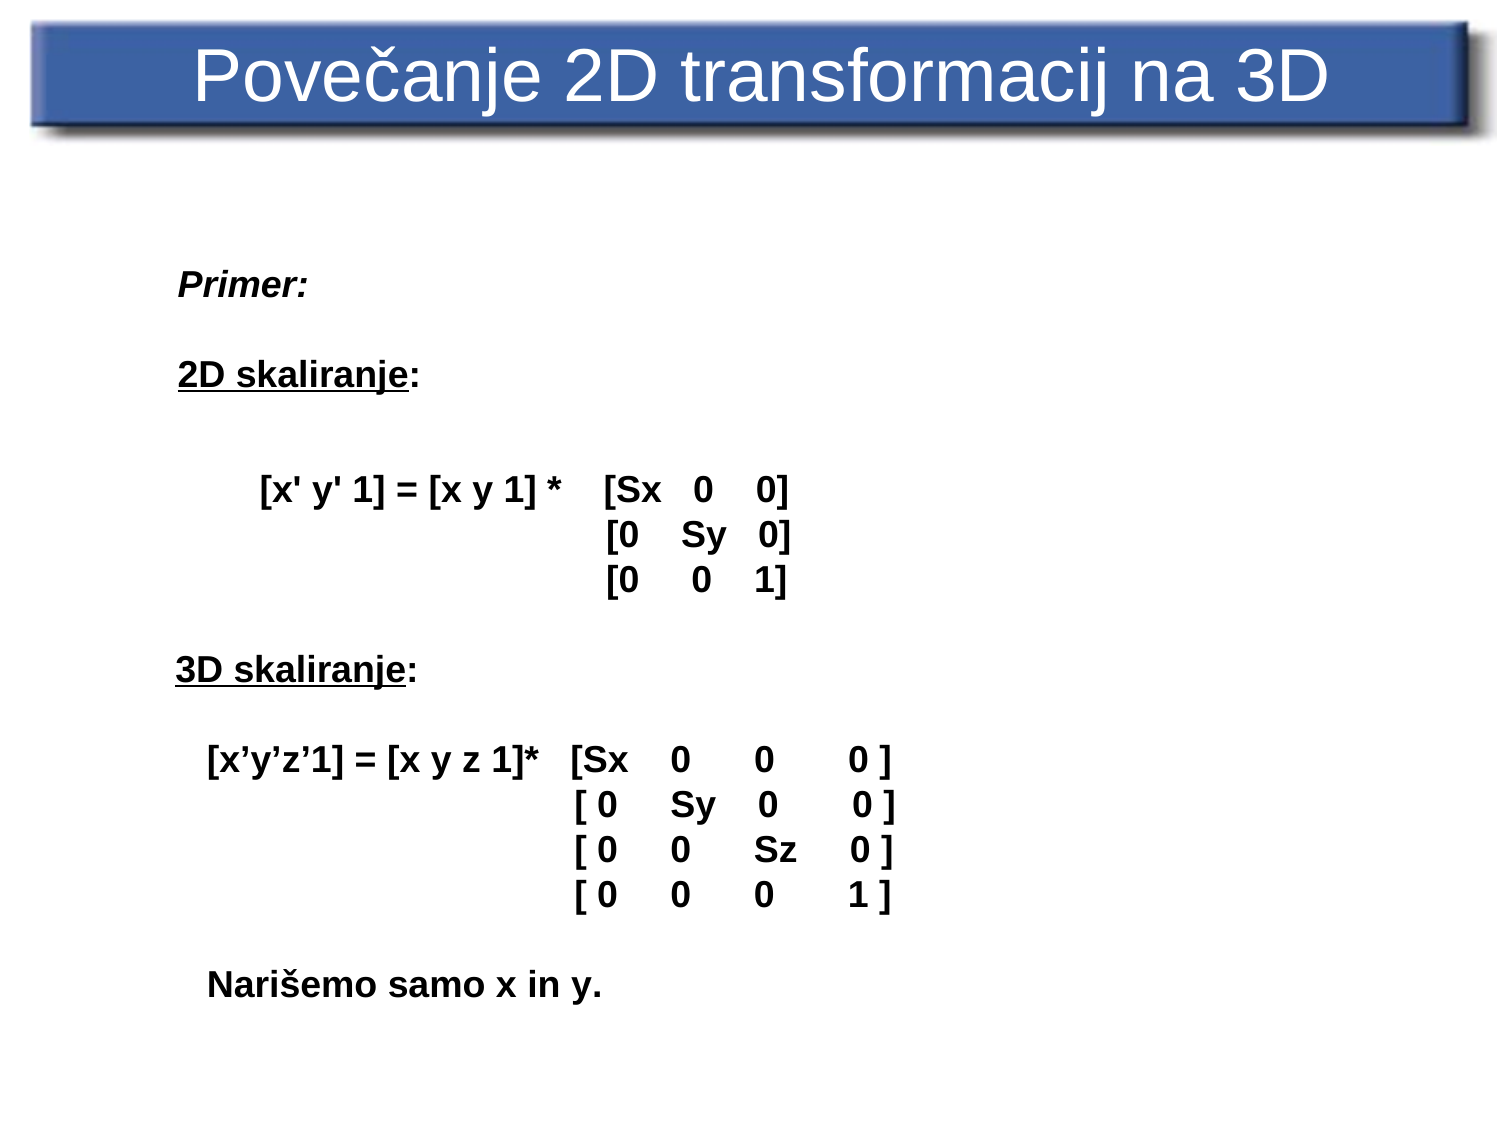

Povečanje 2D transformacij na 3D
Primer:
2D skaliranje:
[x' y' 1] = [x y 1] * [Sx 0 0]
 [0 Sy 0]
 [0 0 1]
3D skaliranje:
 [x’y’z’1] = [x y z 1]* [Sx 0 0 0 ]
 [ 0 Sy 0 0 ]
 [ 0 0 Sz 0 ]
 [ 0 0 0 1 ]
 Narišemo samo x in y.